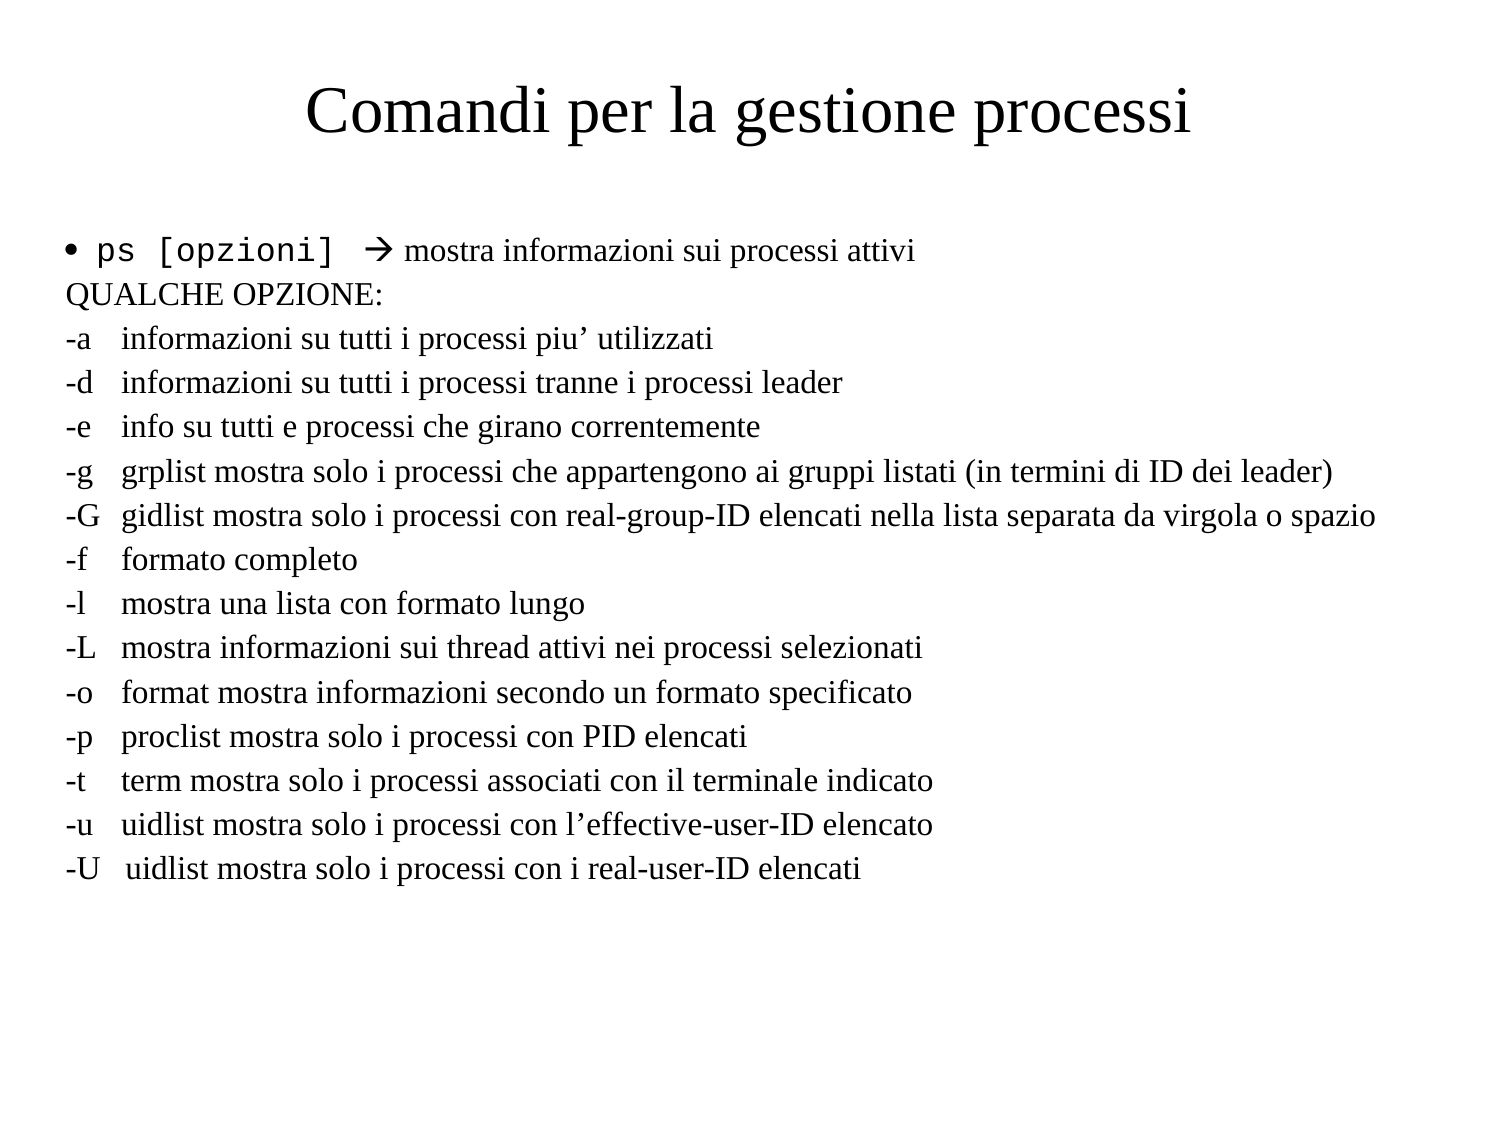

# Comandi per la gestione processi
ps [opzioni] 	 mostra informazioni sui processi attivi
QUALCHE OPZIONE:
-a 	informazioni su tutti i processi piu’ utilizzati
-d 	informazioni su tutti i processi tranne i processi leader
-e 	info su tutti e processi che girano correntemente
-g 	grplist mostra solo i processi che appartengono ai gruppi listati (in termini di ID dei leader)
-G 	gidlist mostra solo i processi con real-group-ID elencati nella lista separata da virgola o spazio
-f 	formato completo
-l 	mostra una lista con formato lungo
-L 	mostra informazioni sui thread attivi nei processi selezionati
-o 	format mostra informazioni secondo un formato specificato
-p 	proclist mostra solo i processi con PID elencati
-t 	term mostra solo i processi associati con il terminale indicato
-u 	uidlist mostra solo i processi con l’effective-user-ID elencato
-U uidlist mostra solo i processi con i real-user-ID elencati